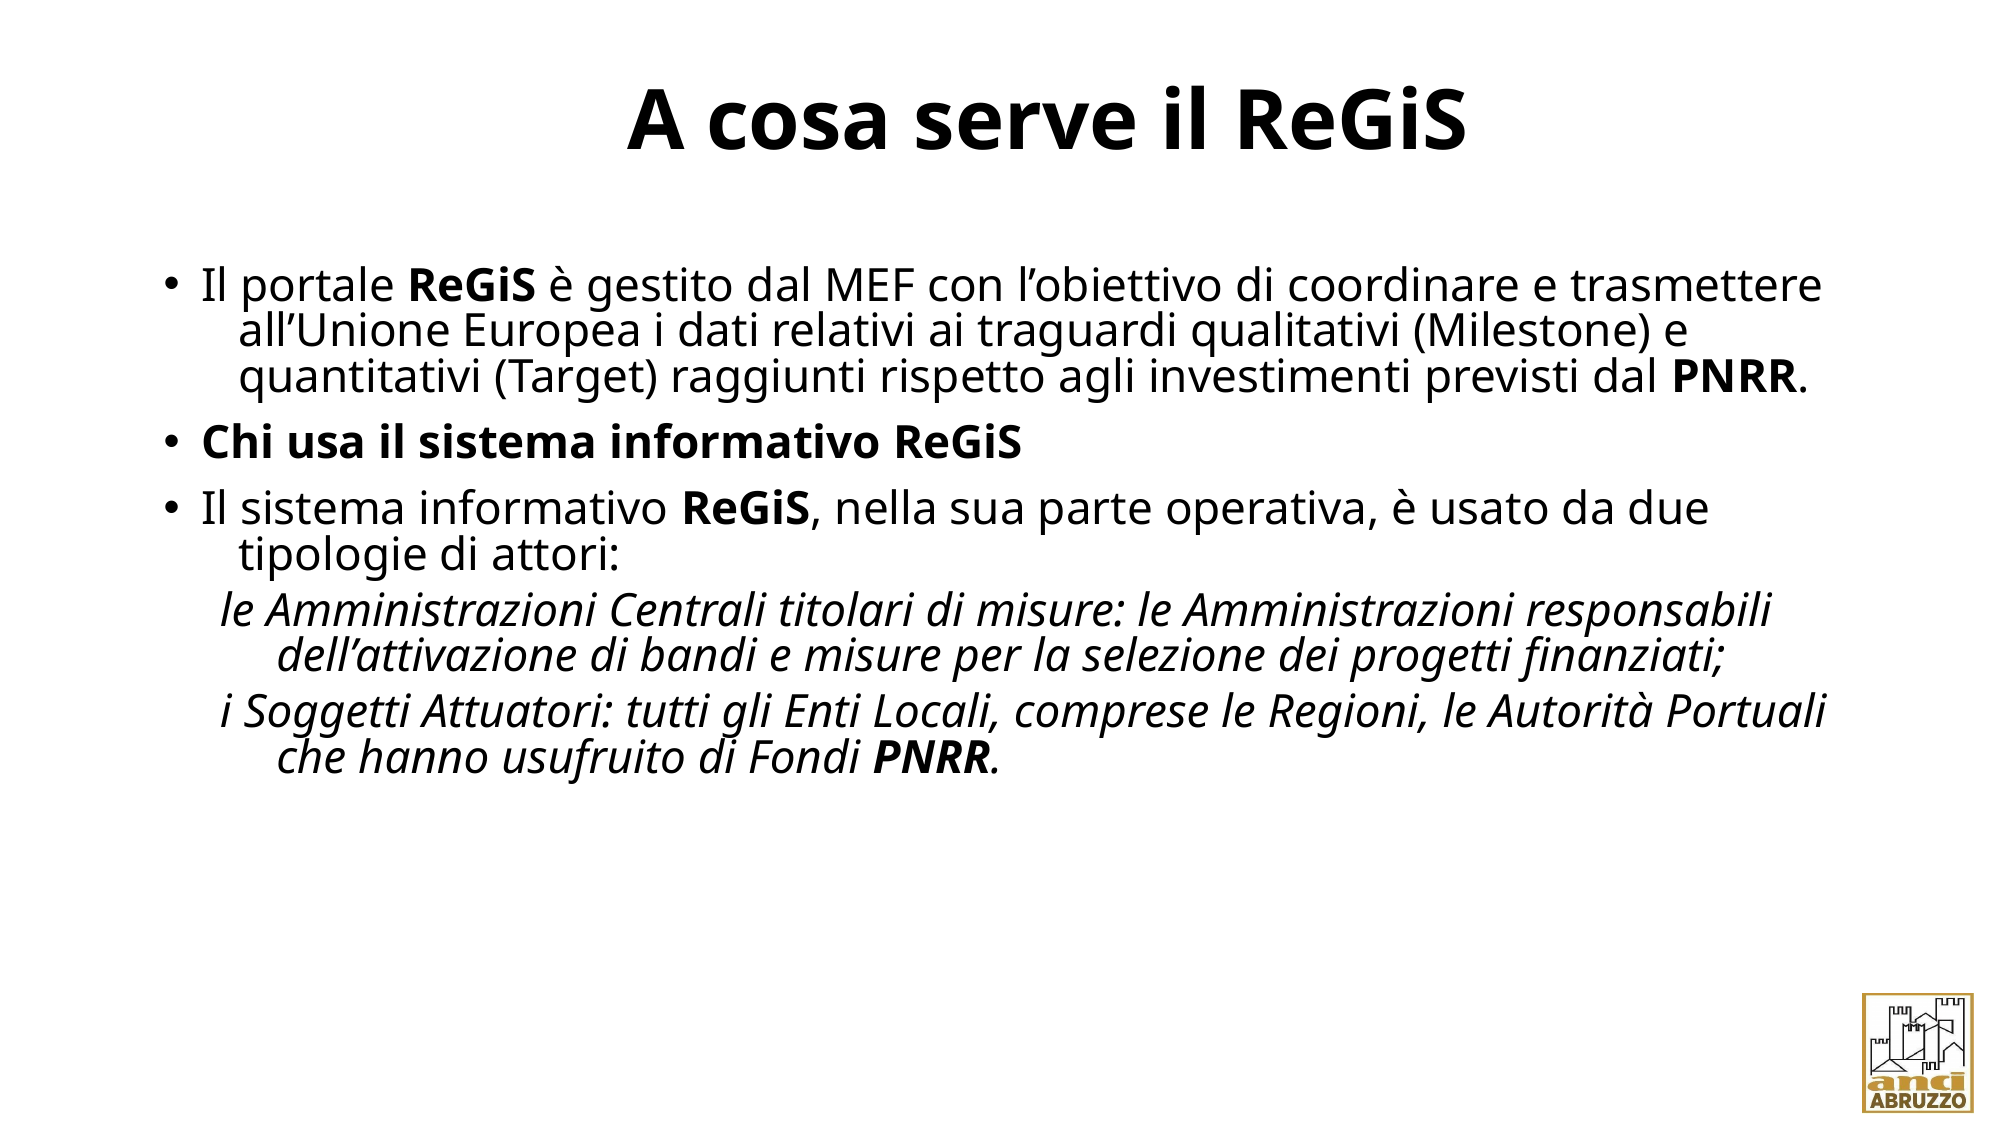

# A cosa serve il ReGiS
Il portale ReGiS è gestito dal MEF con l’obiettivo di coordinare e trasmettere all’Unione Europea i dati relativi ai traguardi qualitativi (Milestone) e quantitativi (Target) raggiunti rispetto agli investimenti previsti dal PNRR.
Chi usa il sistema informativo ReGiS
Il sistema informativo ReGiS, nella sua parte operativa, è usato da due tipologie di attori:
le Amministrazioni Centrali titolari di misure: le Amministrazioni responsabili dell’attivazione di bandi e misure per la selezione dei progetti finanziati;
i Soggetti Attuatori: tutti gli Enti Locali, comprese le Regioni, le Autorità Portuali che hanno usufruito di Fondi PNRR.